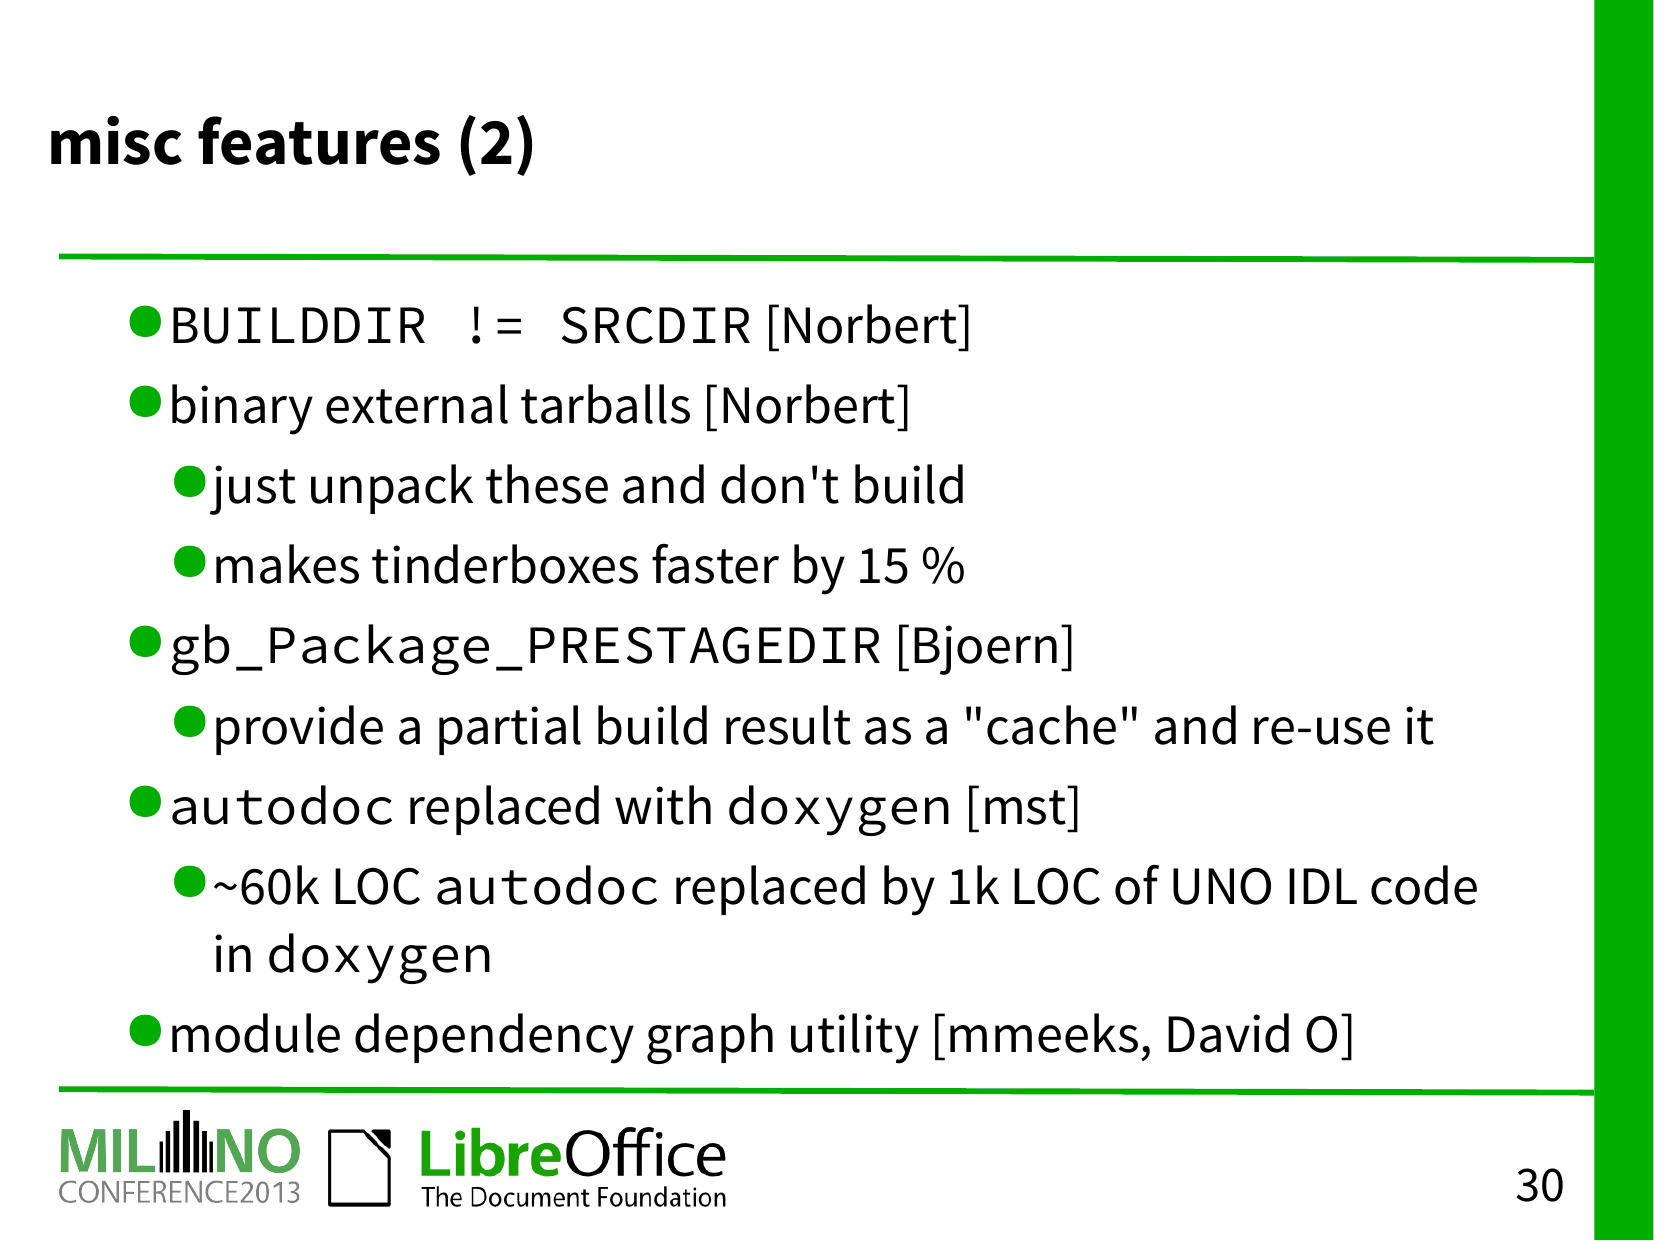

# misc features (2)
BUILDDIR != SRCDIR [Norbert]
binary external tarballs [Norbert]
just unpack these and don't build
makes tinderboxes faster by 15 %
gb_Package_PRESTAGEDIR [Bjoern]
provide a partial build result as a "cache" and re-use it
autodoc replaced with doxygen [mst]
~60k LOC autodoc replaced by 1k LOC of UNO IDL code in doxygen
module dependency graph utility [mmeeks, David O]
30